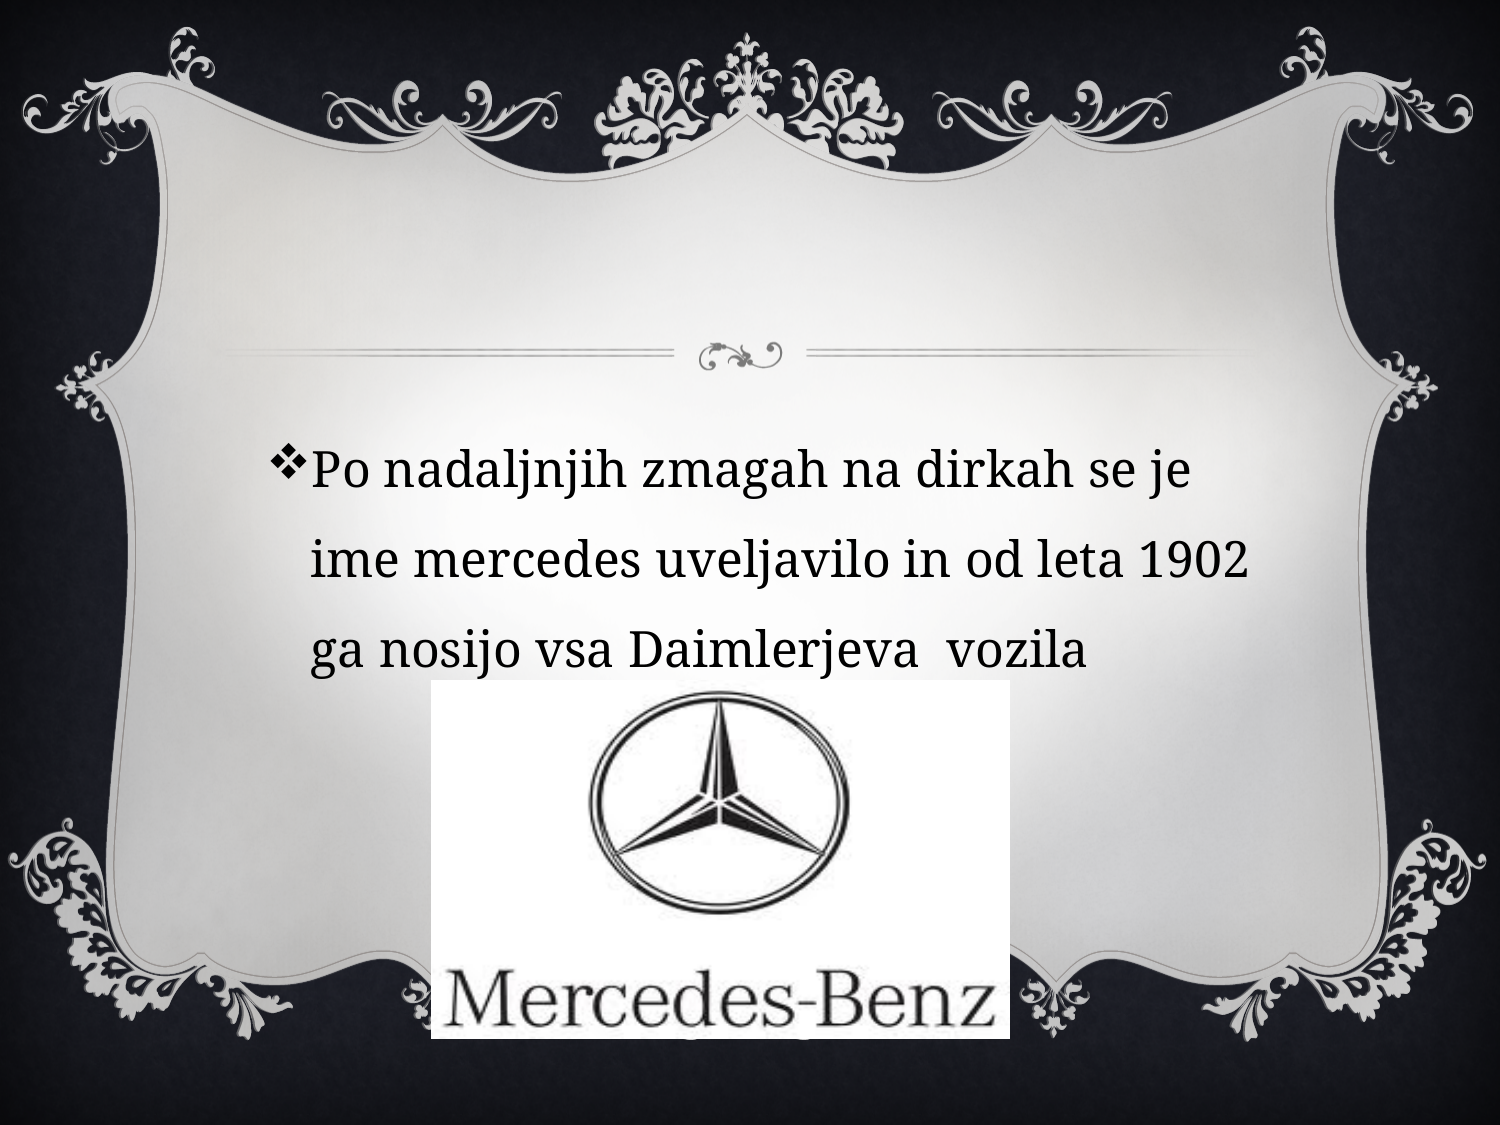

#
Po nadaljnjih zmagah na dirkah se je ime mercedes uveljavilo in od leta 1902 ga nosijo vsa Daimlerjeva vozila